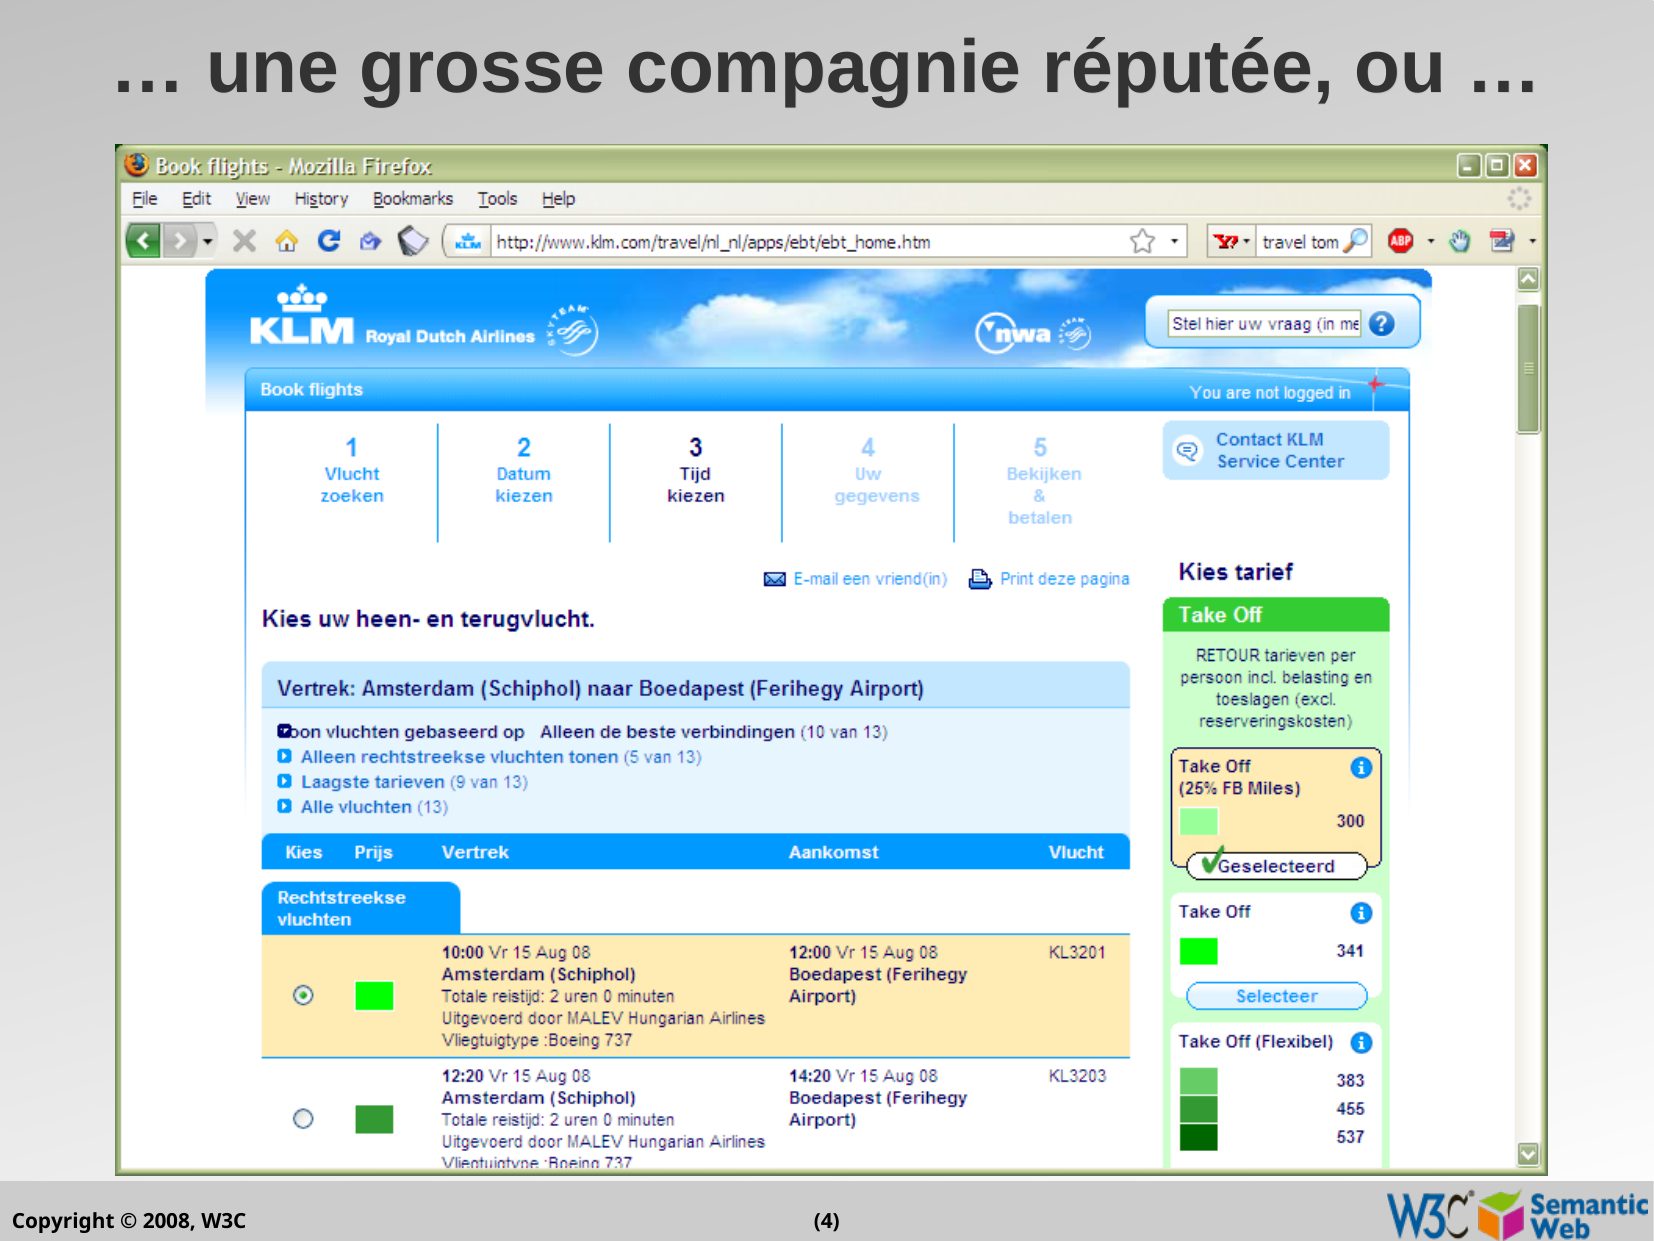

# … une grosse compagnie réputée, ou …